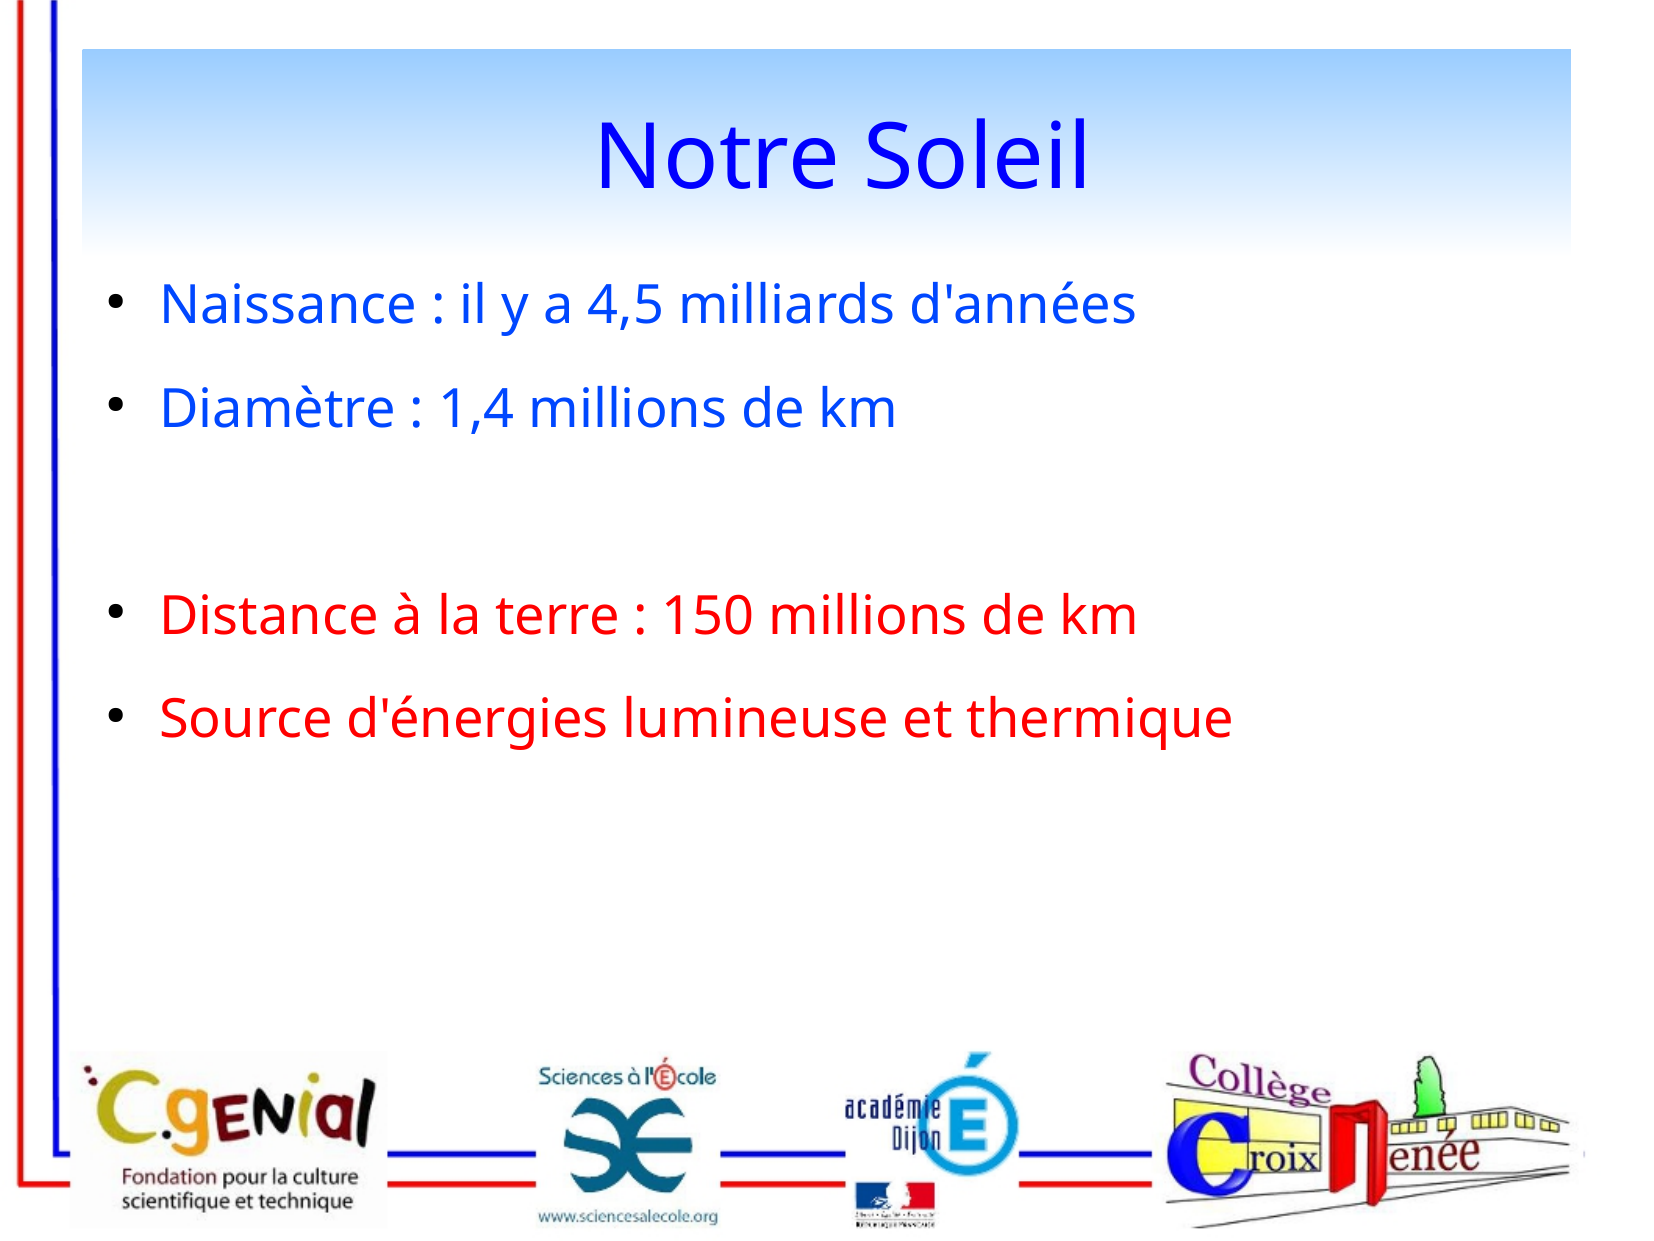

# Notre Soleil
Naissance : il y a 4,5 milliards d'années
Diamètre : 1,4 millions de km
Distance à la terre : 150 millions de km
Source d'énergies lumineuse et thermique